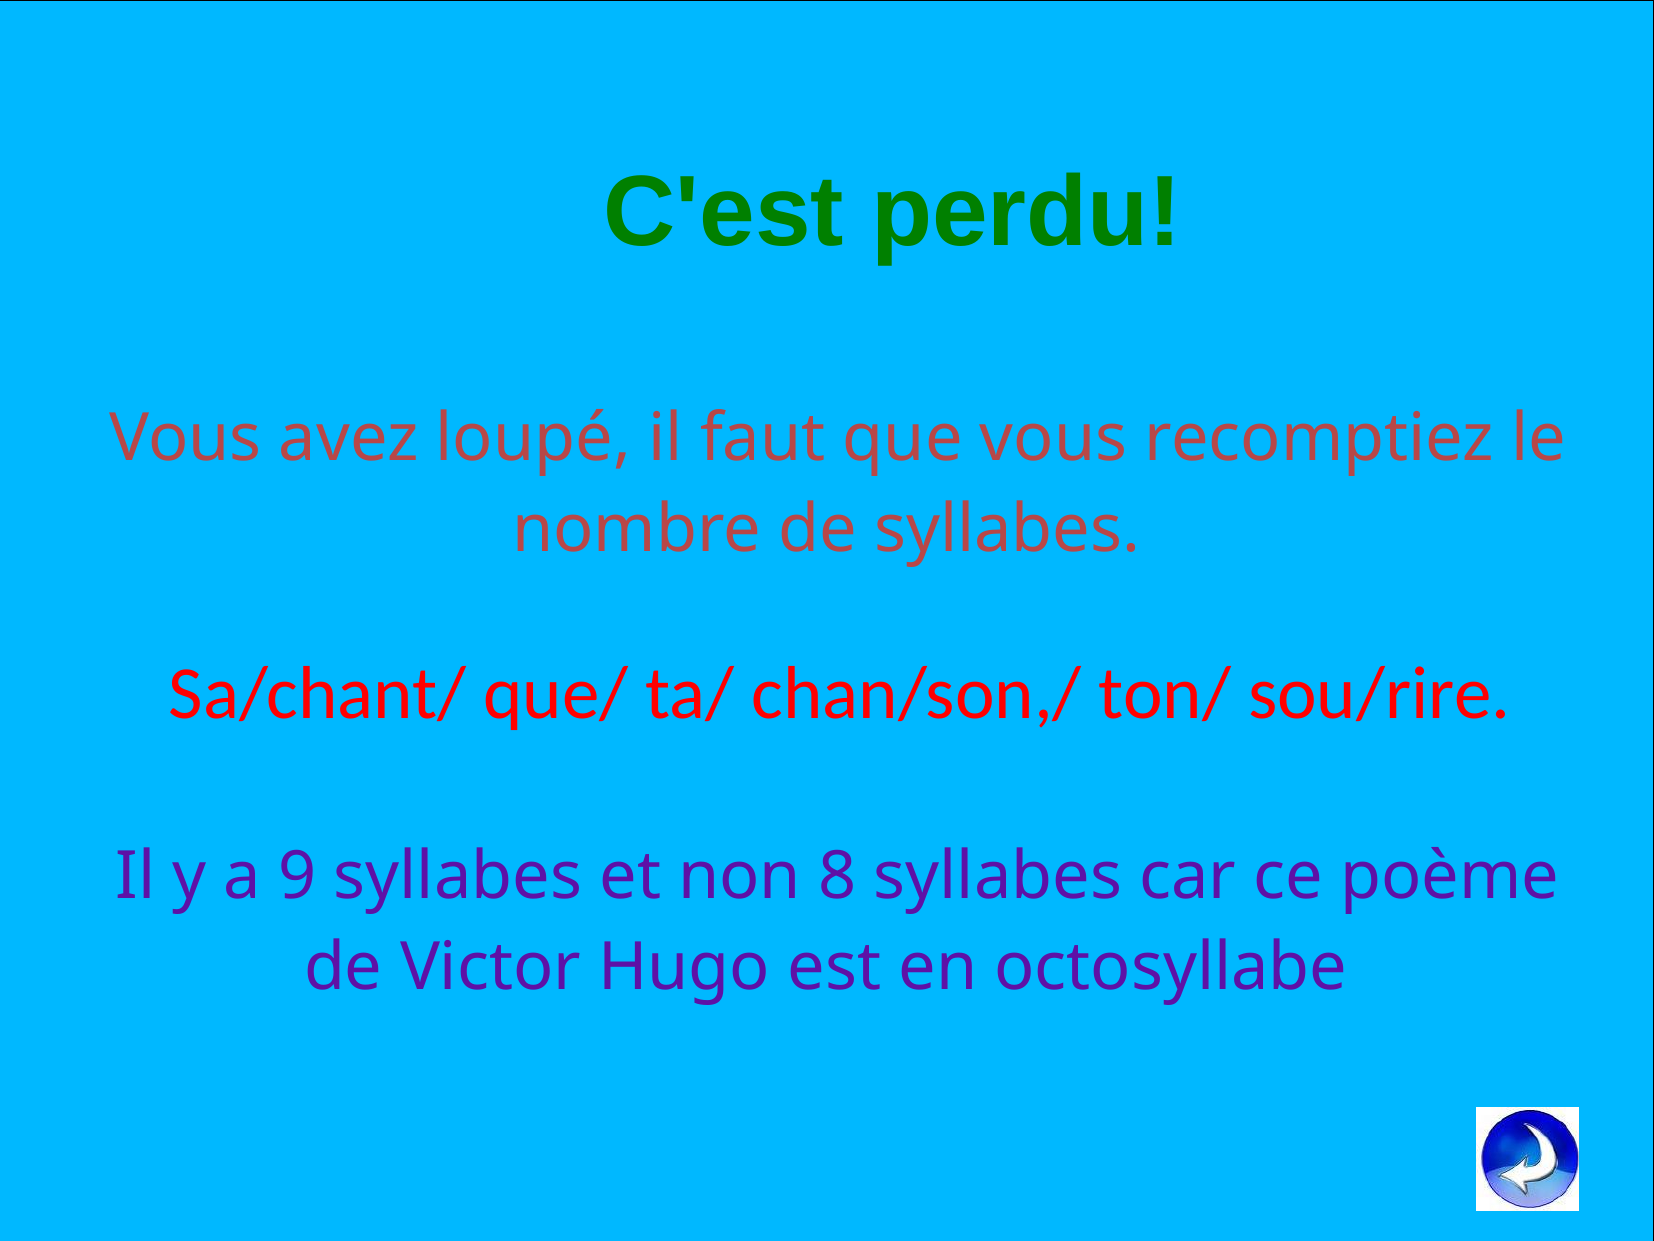

# C'est perdu!
C'est perdu!
Vous avez loupé, il faut que vous recomptiez le nombre de syllabes.
Sa/chant/ que/ ta/ chan/son,/ ton/ sou/rire.
Il y a 9 syllabes et non 8 syllabes car ce poème de Victor Hugo est en octosyllabe